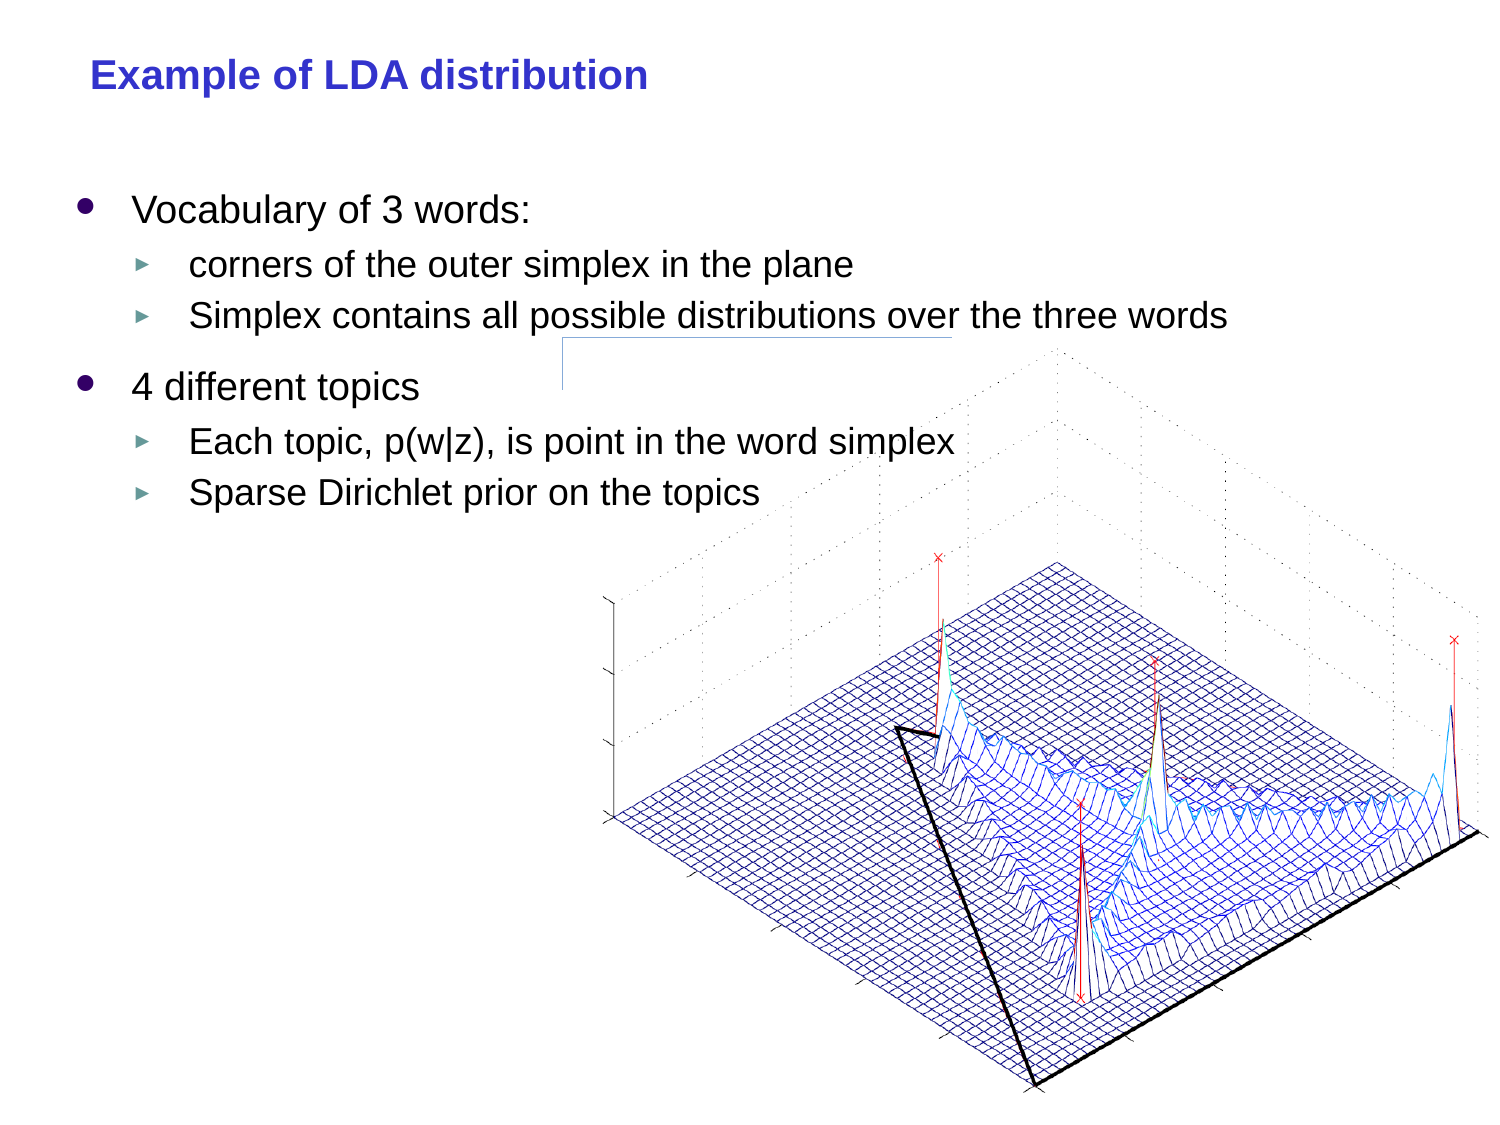

# Example of LDA distribution
Vocabulary of 3 words:
corners of the outer simplex in the plane
Simplex contains all possible distributions over the three words
4 different topics
Each topic, p(w|z), is point in the word simplex
Sparse Dirichlet prior on the topics